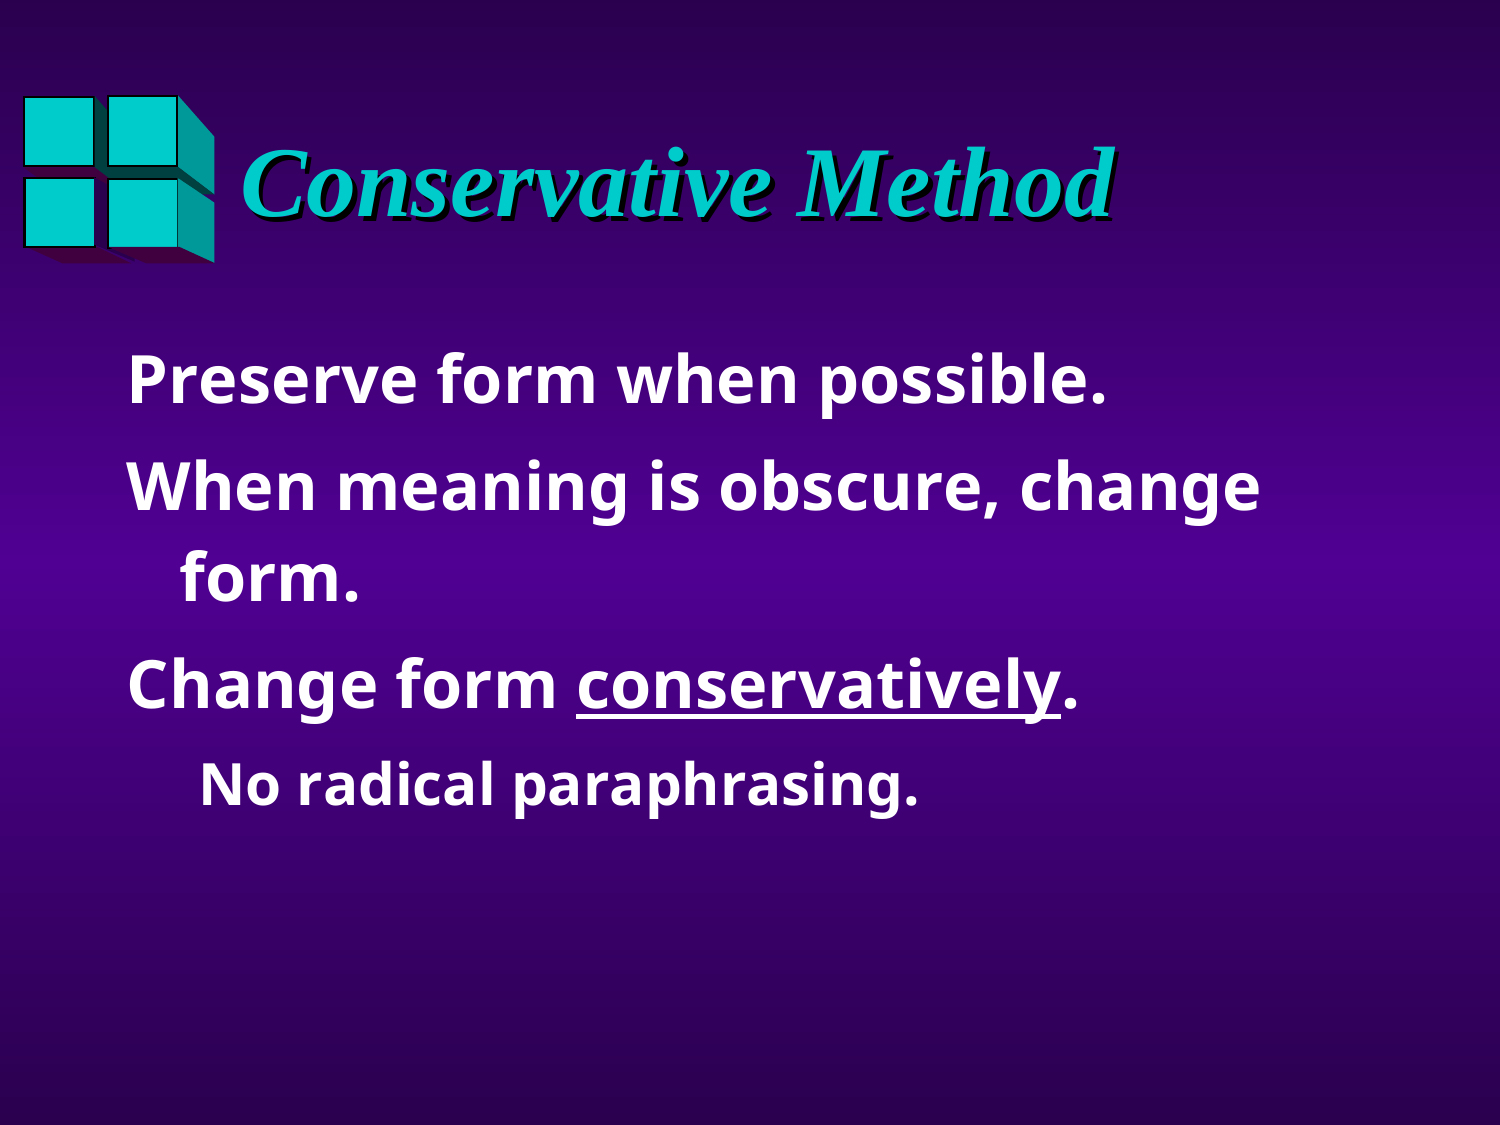

# Conservative Method
Preserve form when possible.
When meaning is obscure, change form.
Change form conservatively.
No radical paraphrasing.